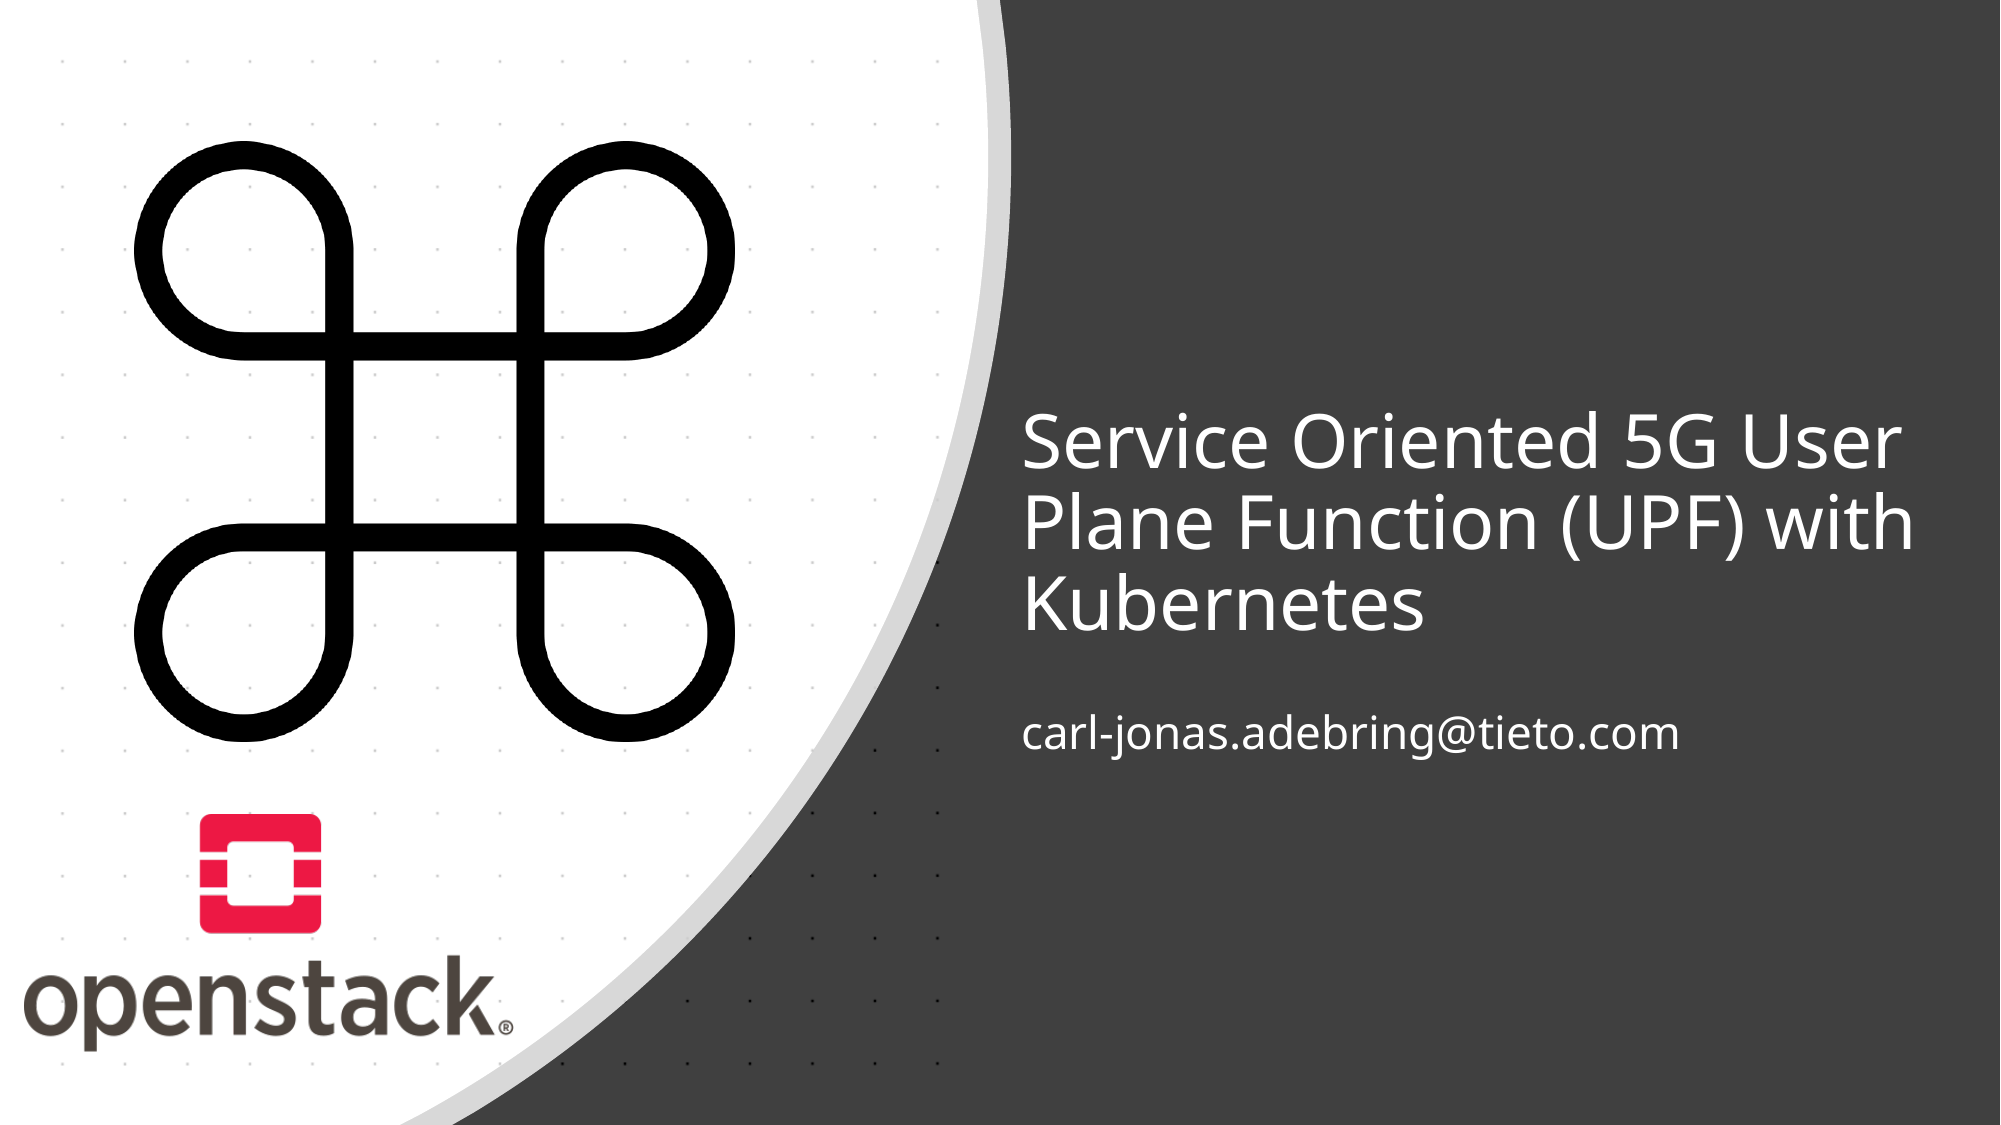

Service Oriented 5G User Plane Function (UPF) with Kubernetes
carl-jonas.adebring@tieto.com